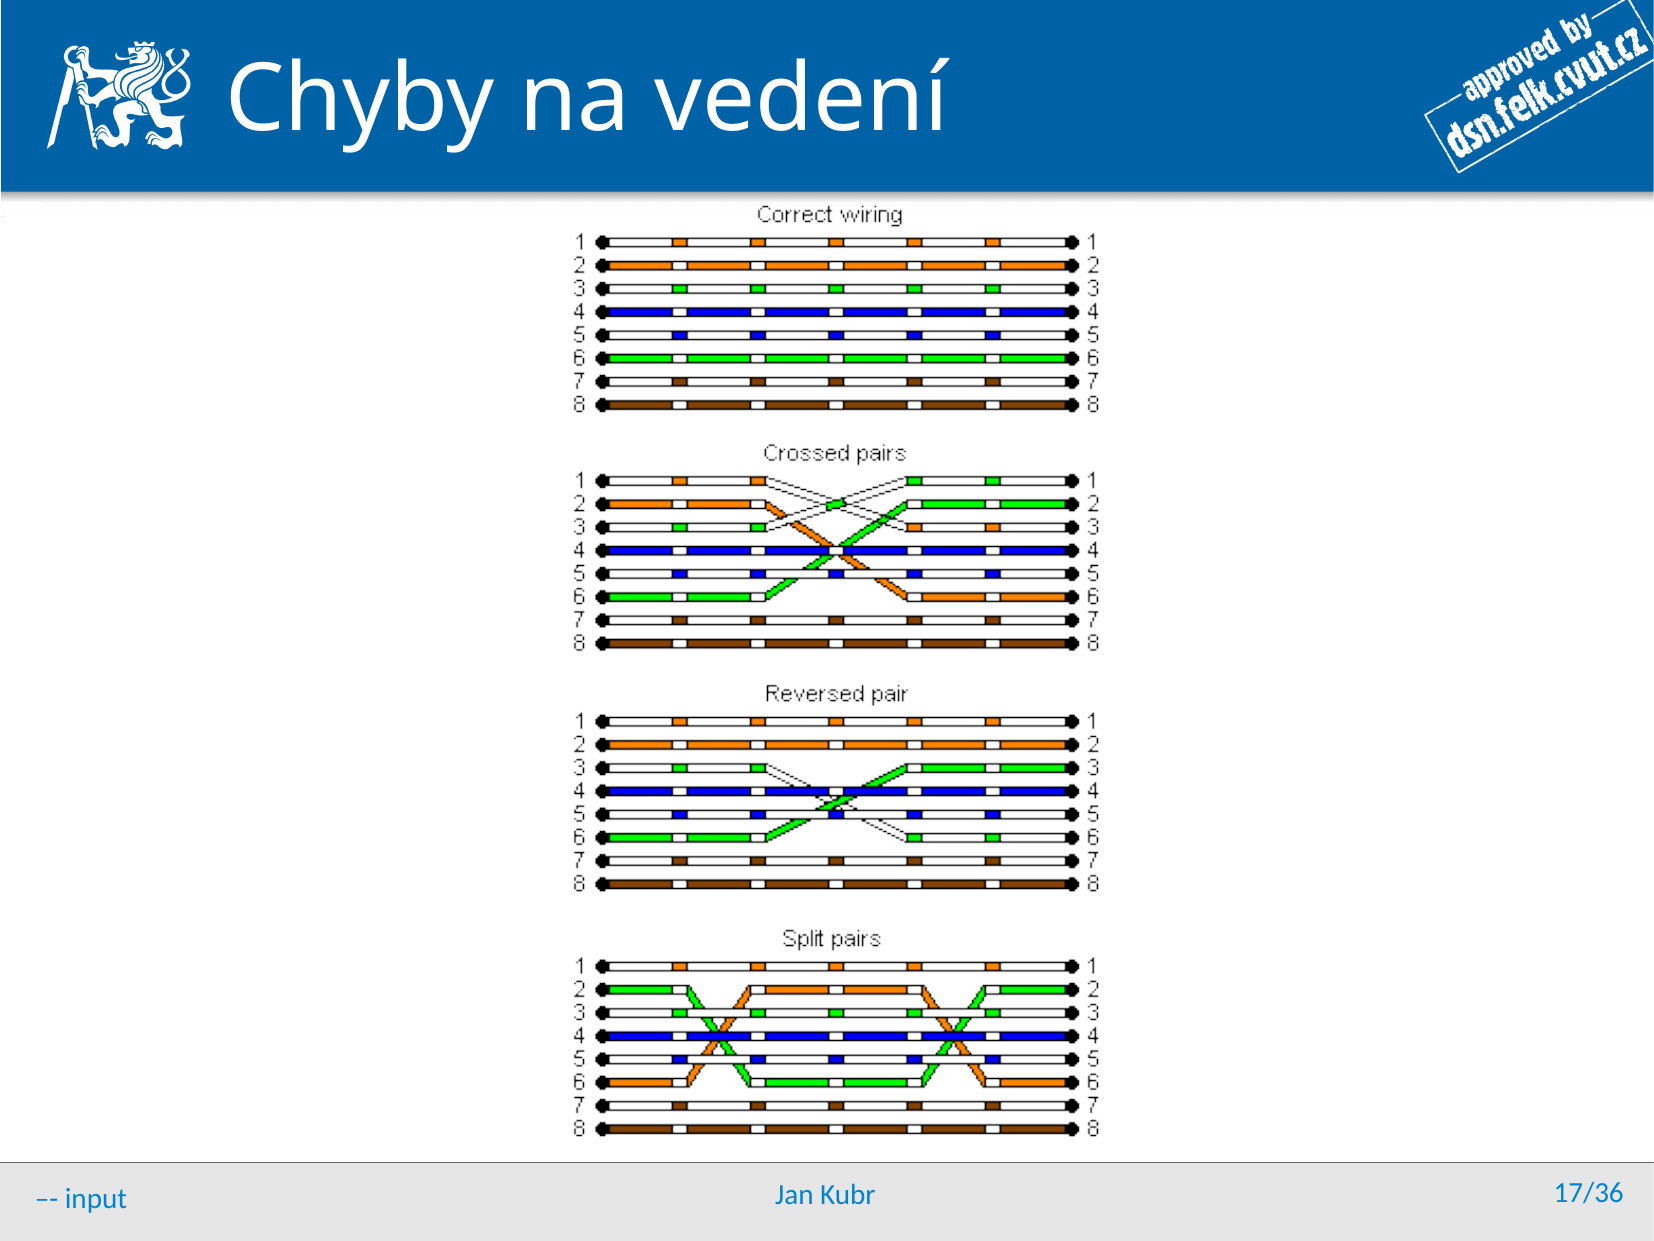

# Chyby na vedení
17
Jan Kubr
02/2006